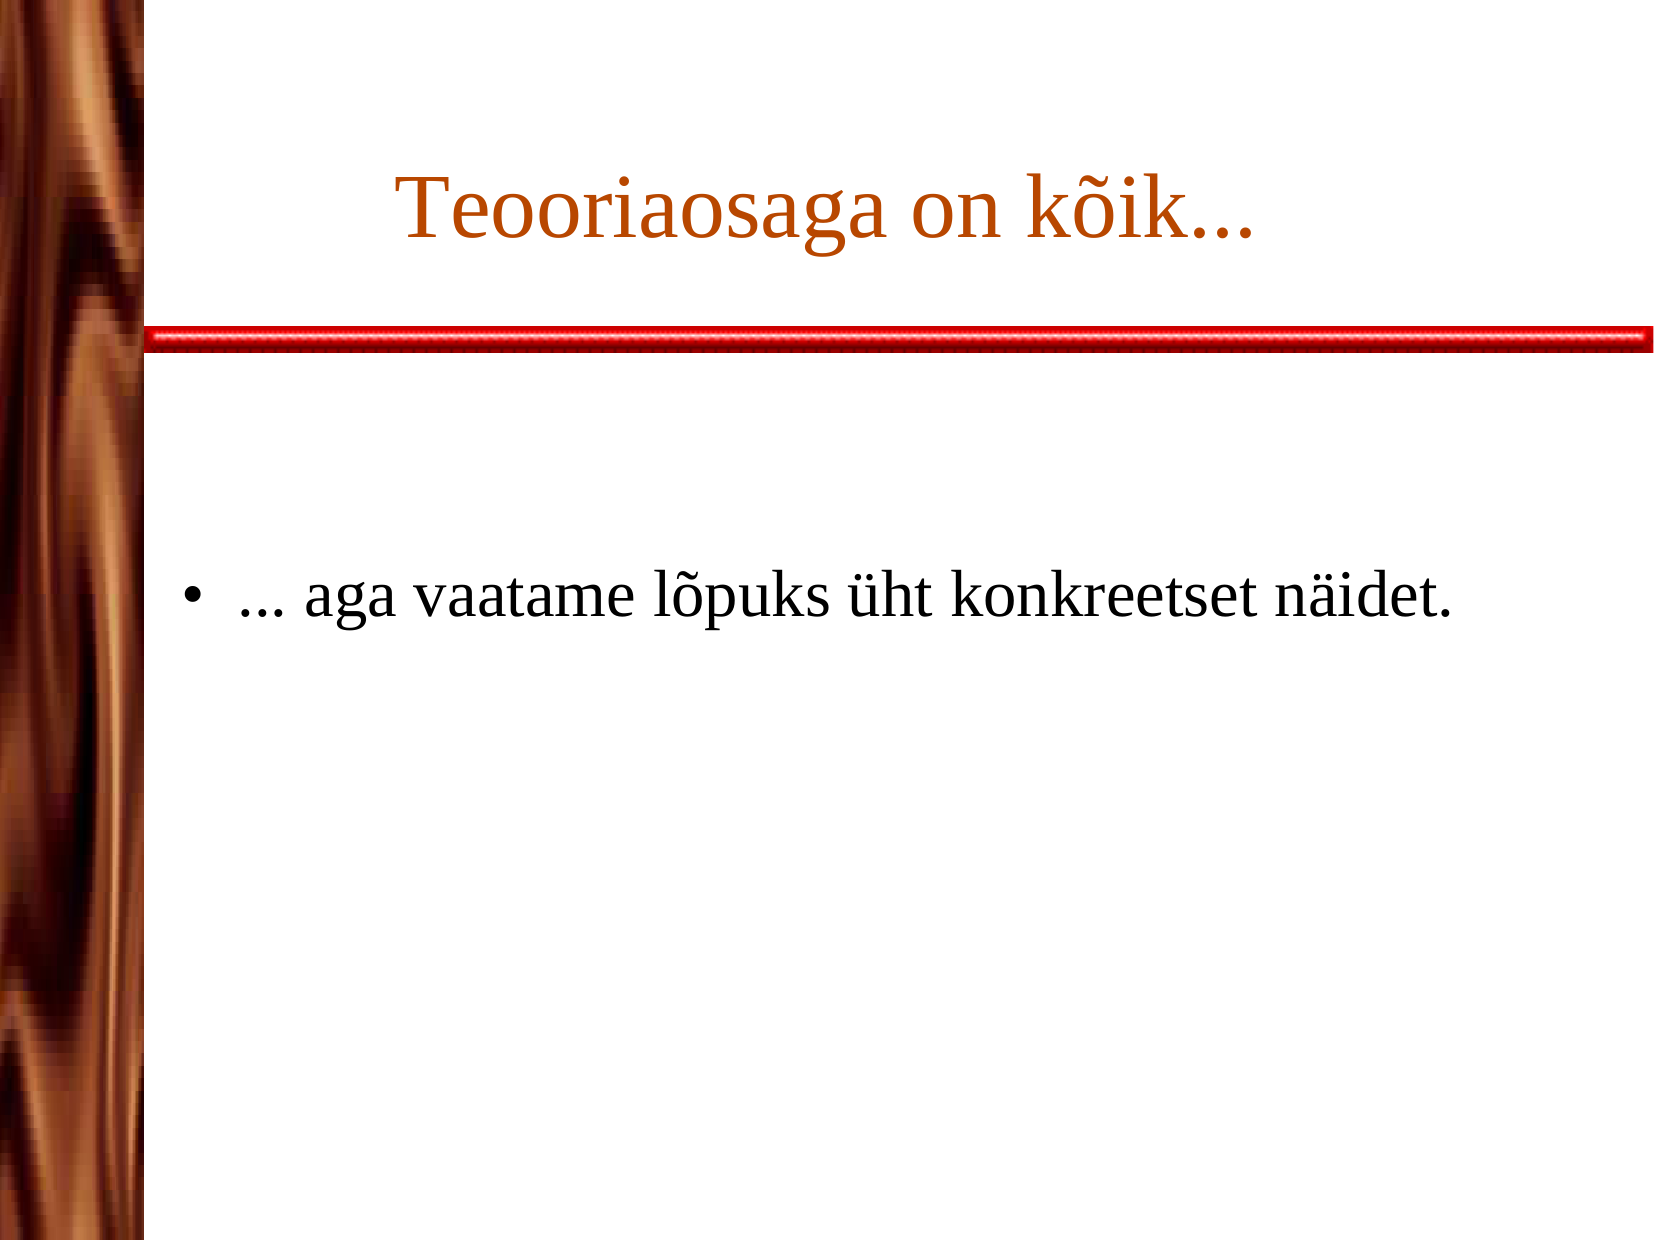

# Teooriaosaga on kõik...
... aga vaatame lõpuks üht konkreetset näidet.